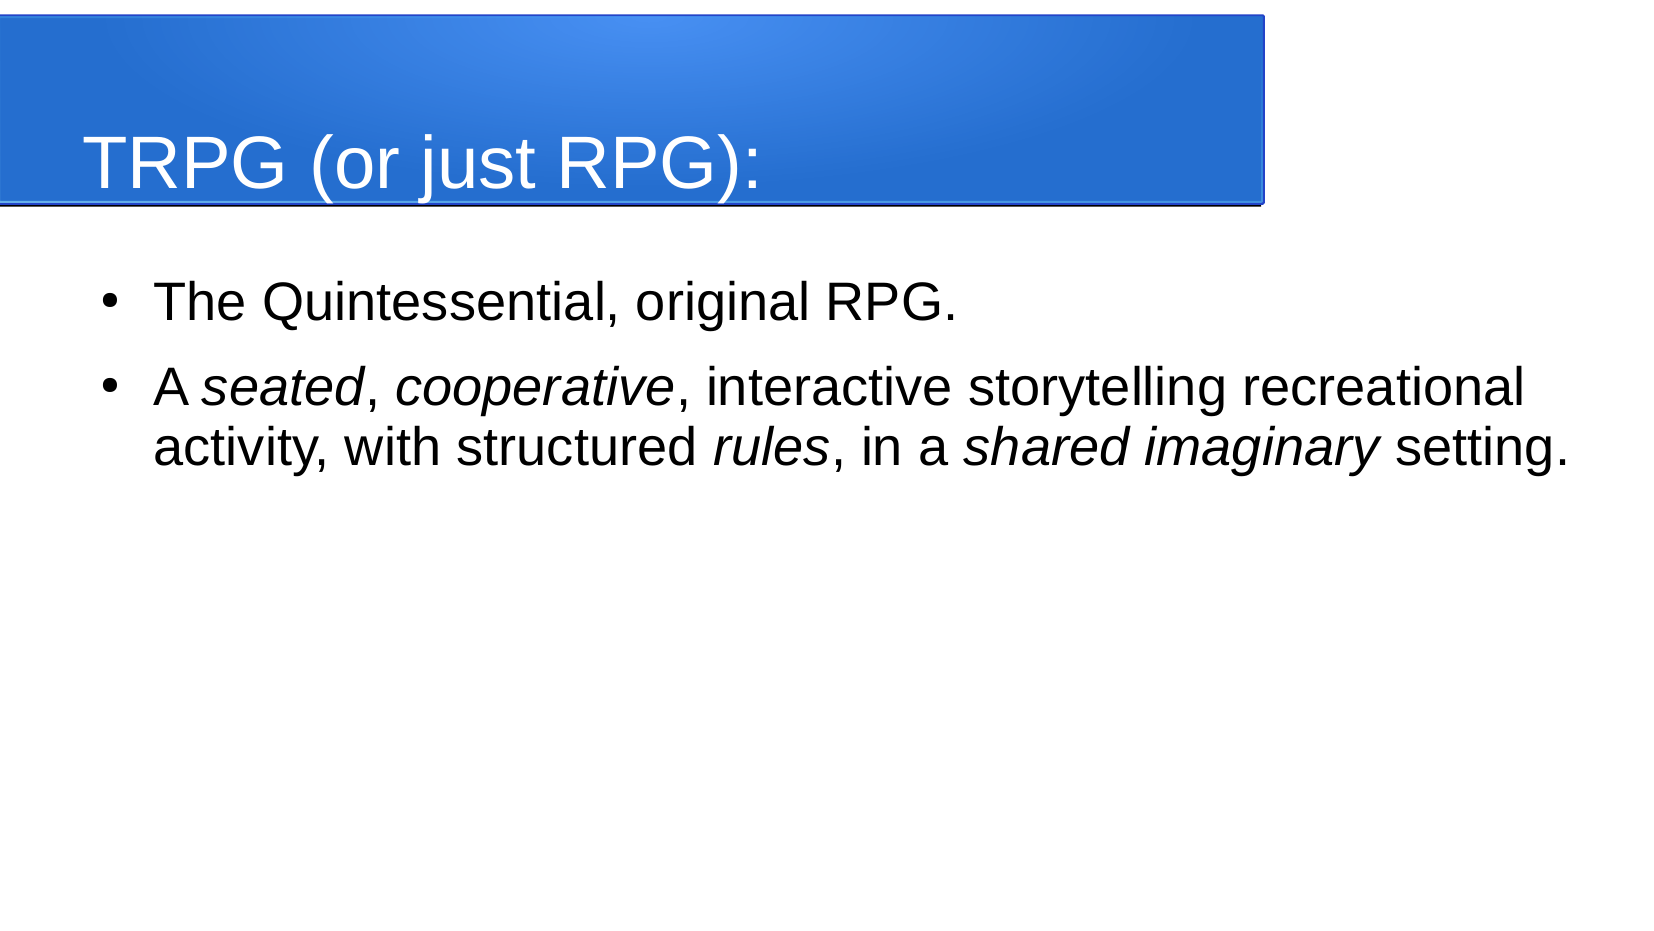

# TRPG (or just RPG):
The Quintessential, original RPG.
A seated, cooperative, interactive storytelling recreational activity, with structured rules, in a shared imaginary setting.